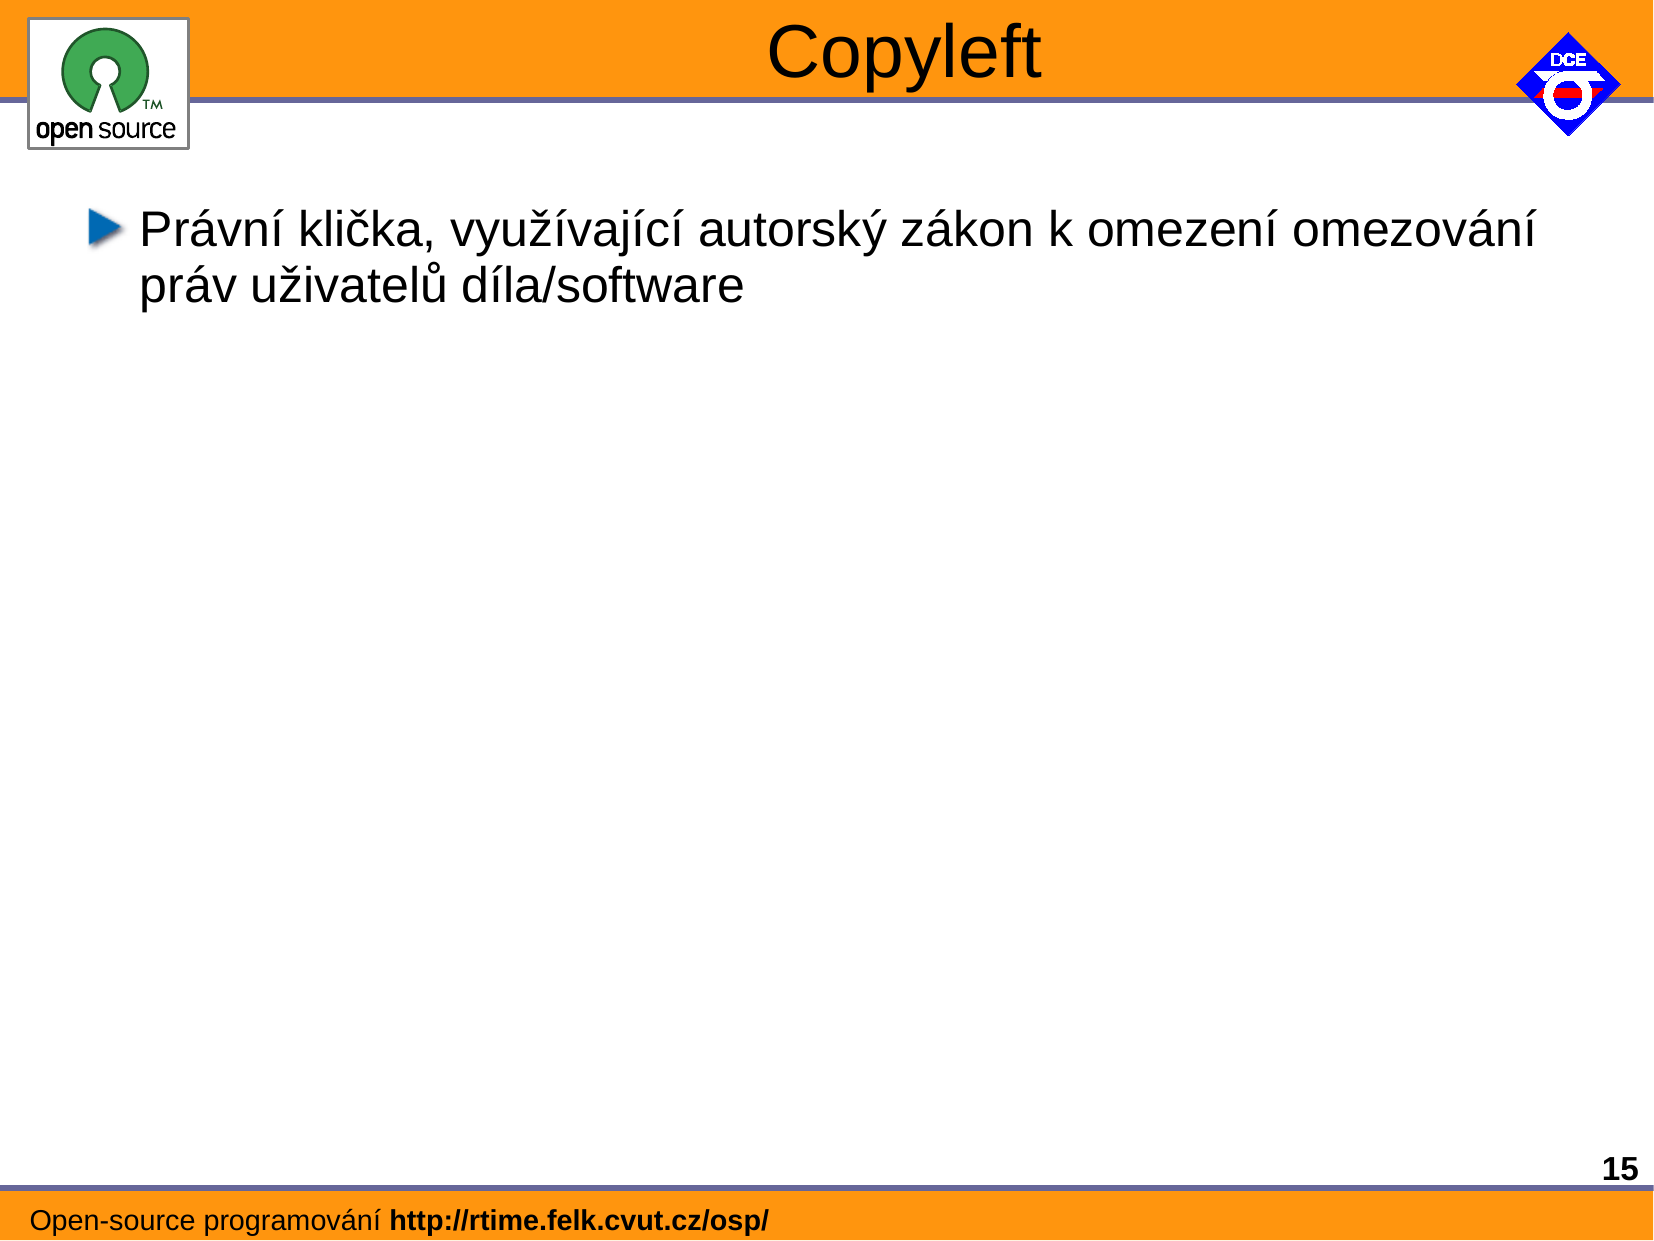

# Copyleft
Právní klička, využívající autorský zákon k omezení omezování práv uživatelů díla/software